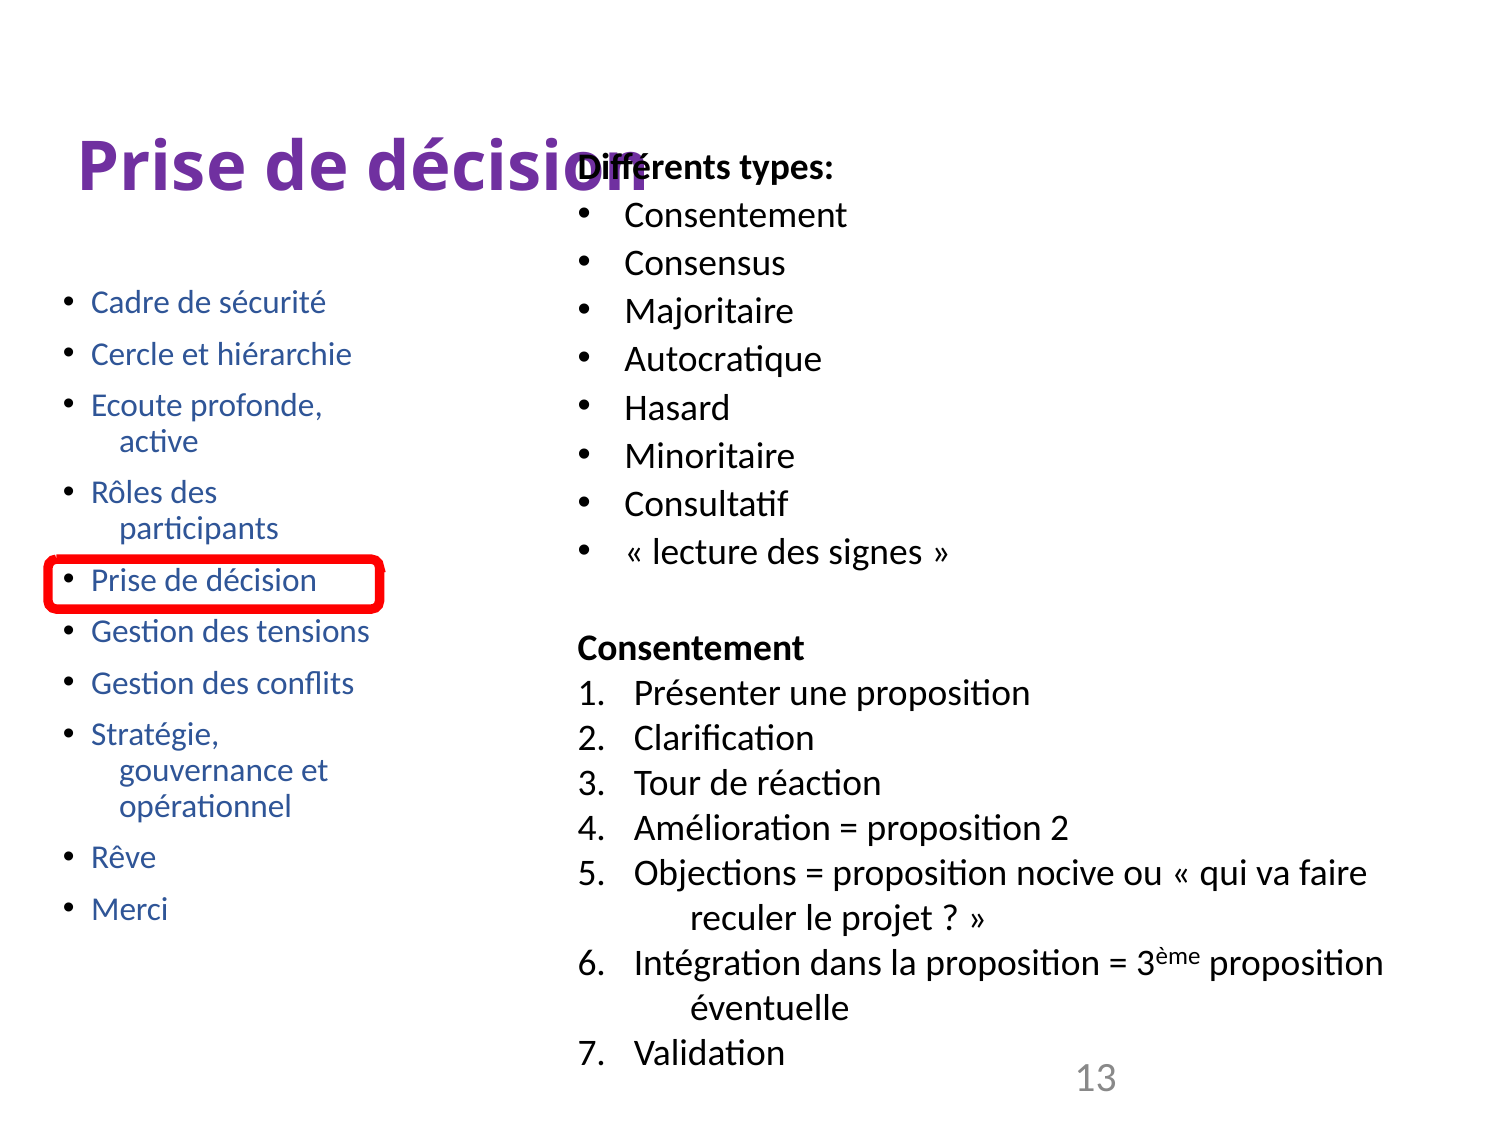

# Prise de décision
Différents types:
Consentement
Consensus
Majoritaire
Autocratique
Hasard
Minoritaire
Consultatif
« lecture des signes »
Consentement
Présenter une proposition
Clarification
Tour de réaction
Amélioration = proposition 2
Objections = proposition nocive ou « qui va faire reculer le projet ? »
Intégration dans la proposition = 3ème proposition éventuelle
Validation
Cadre de sécurité
Cercle et hiérarchie
Ecoute profonde, active
Rôles des participants
Prise de décision
Gestion des tensions
Gestion des conflits
Stratégie, gouvernance et opérationnel
Rêve
Merci